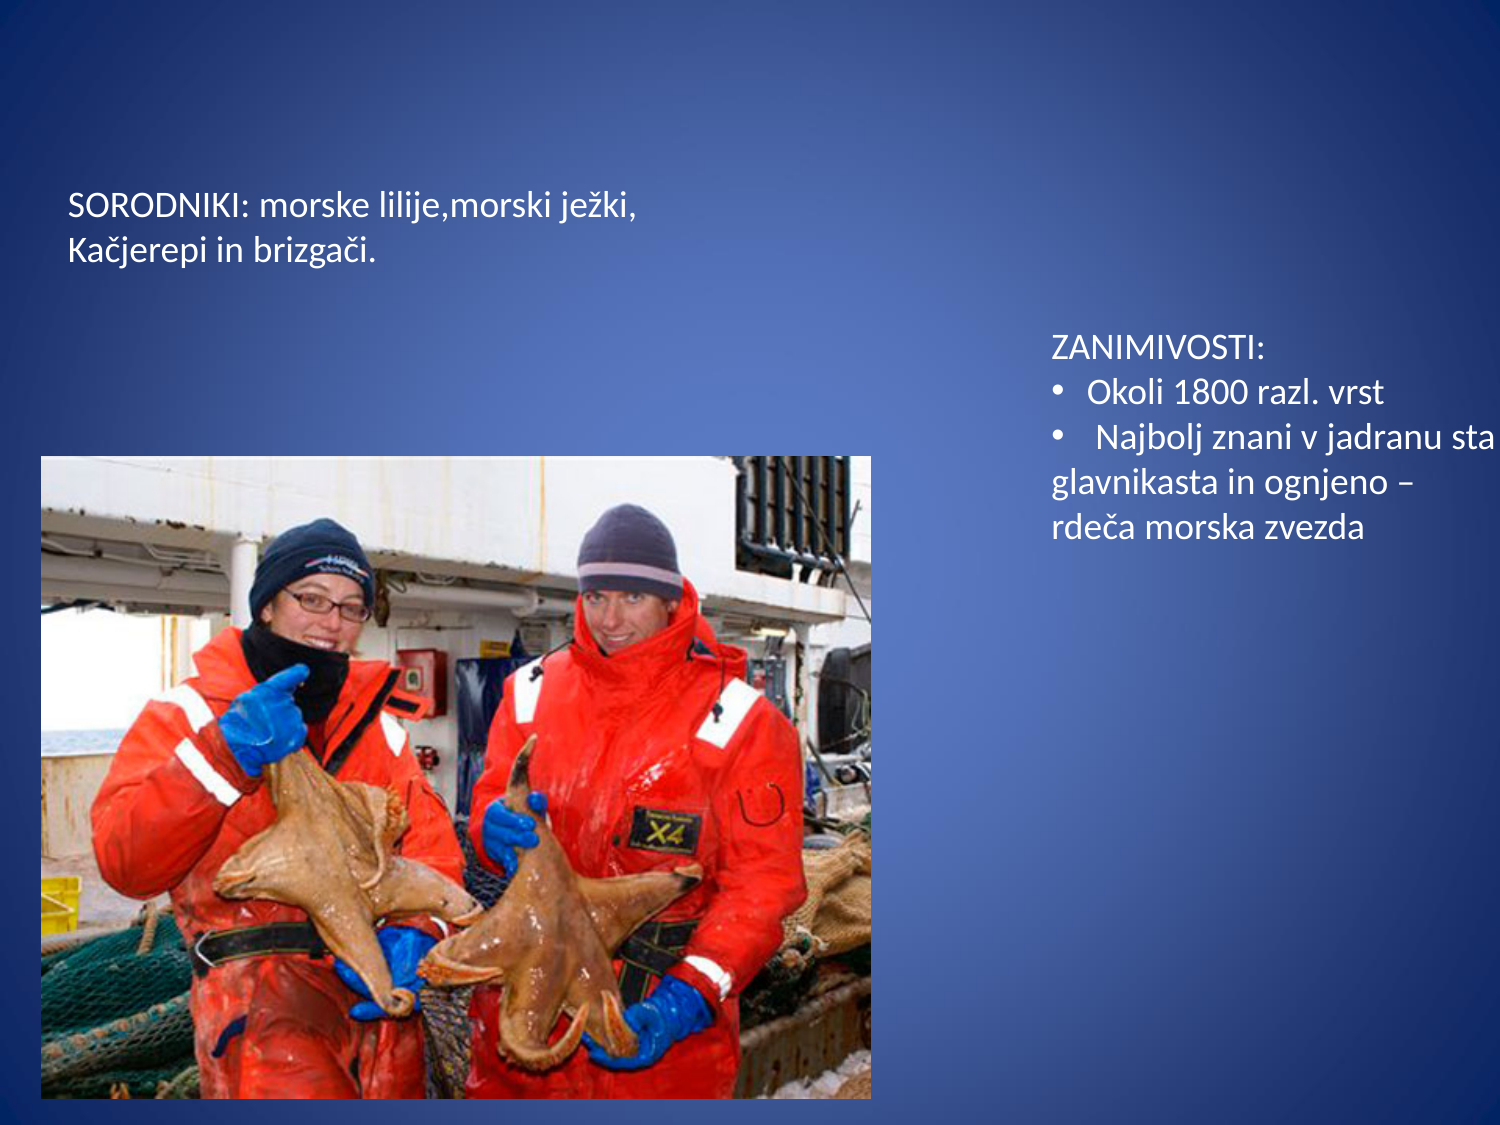

#
SORODNIKI: morske lilije,morski ježki,
Kačjerepi in brizgači.
ZANIMIVOSTI:
Okoli 1800 razl. vrst
 Najbolj znani v jadranu sta
glavnikasta in ognjeno –
rdeča morska zvezda